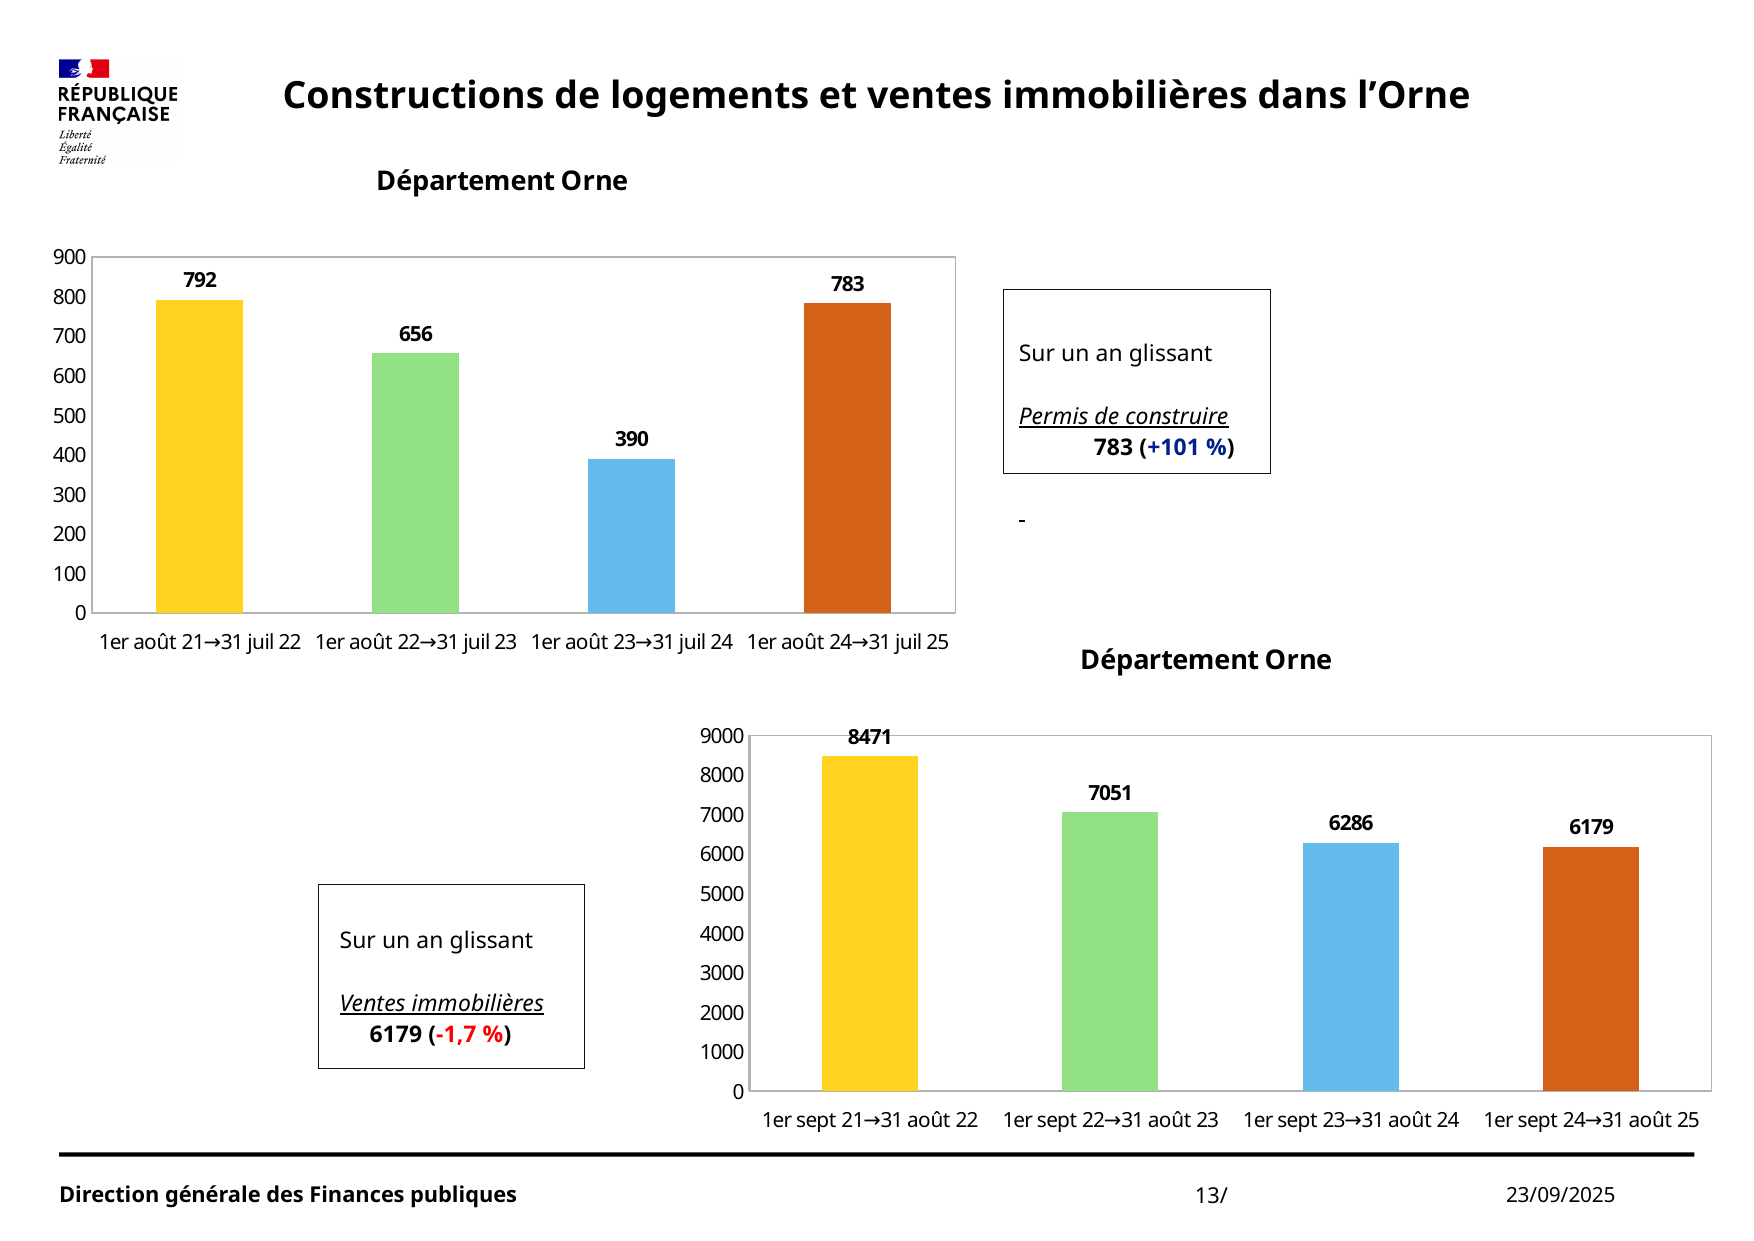

Constructions de logements et ventes immobilières dans l’Orne
### Chart: Département Orne
| Category | Ligne 28 |
|---|---|
| 1er août 21→31 juil 22 | 792.0 |
| 1er août 22→31 juil 23 | 656.0 |
| 1er août 23→31 juil 24 | 390.0 |
| 1er août 24→31 juil 25 | 783.0 |
Sur un an glissant
Permis de construire
	783 (+101 %)
### Chart: Département Orne
| Category | Ligne 9 |
|---|---|
| 1er sept 21→31 août 22 | 8471.0 |
| 1er sept 22→31 août 23 | 7051.0 |
| 1er sept 23→31 août 24 | 6286.0 |
| 1er sept 24→31 août 25 | 6179.0 |
Sur un an glissant
Ventes immobilières
 6179 (-1,7 %)